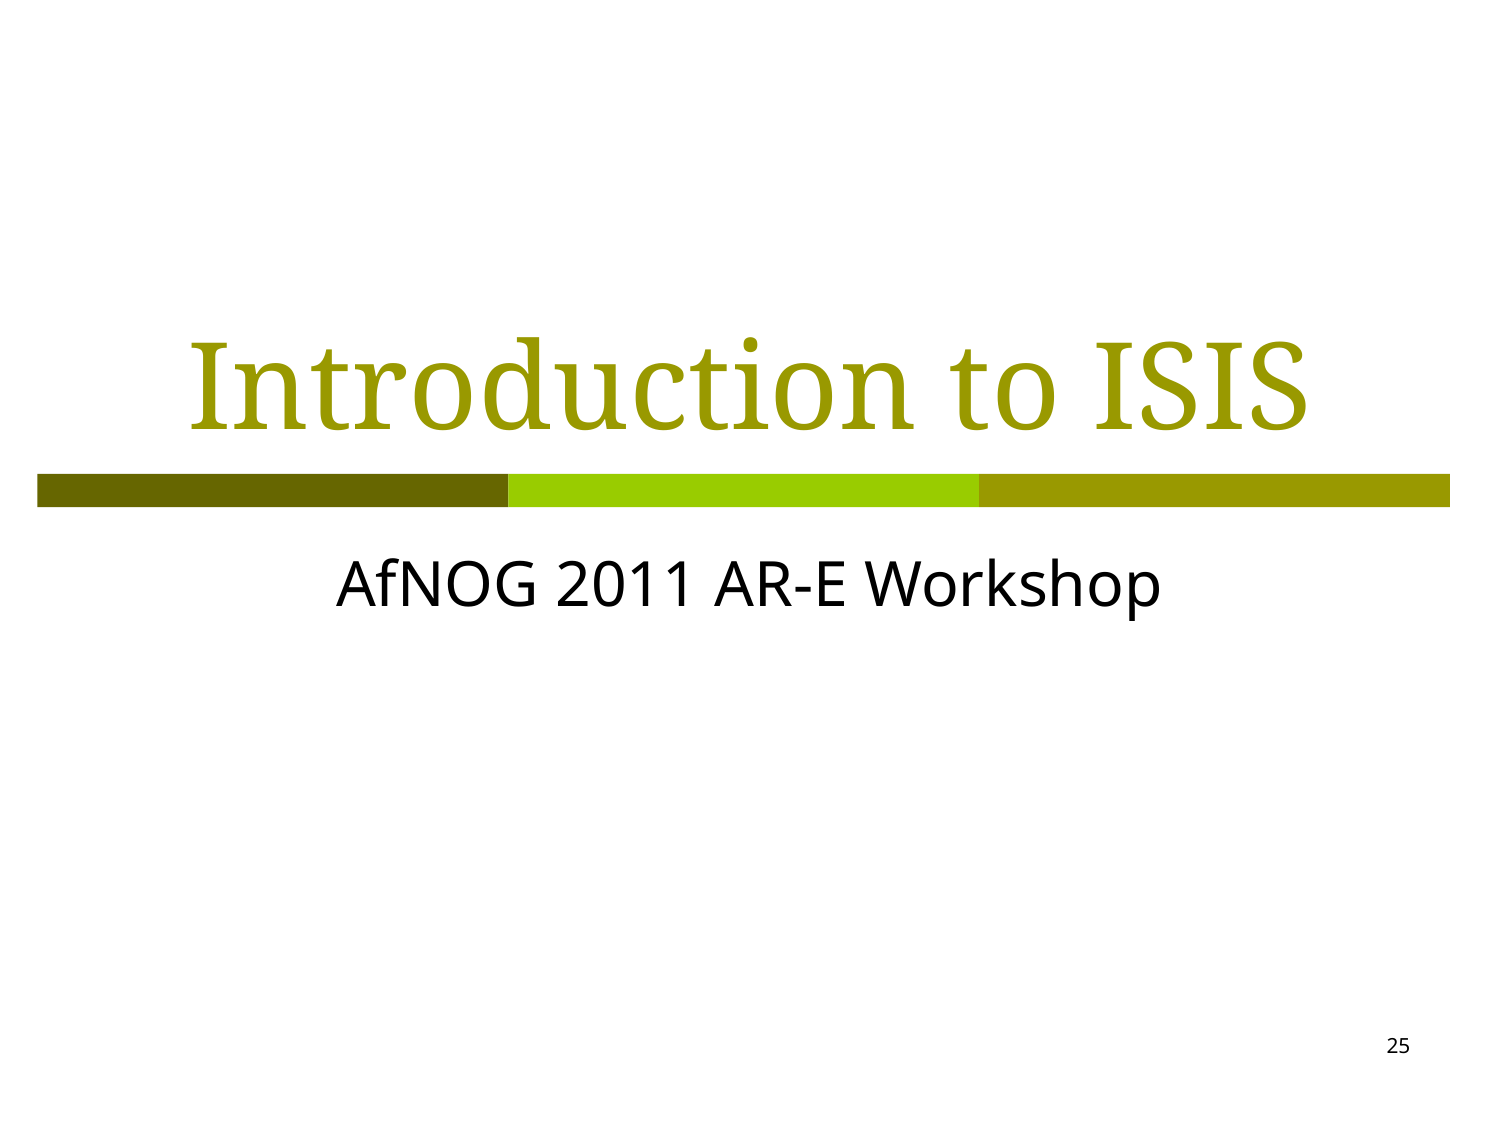

# Introduction to ISIS
AfNOG 2011 AR-E Workshop
25